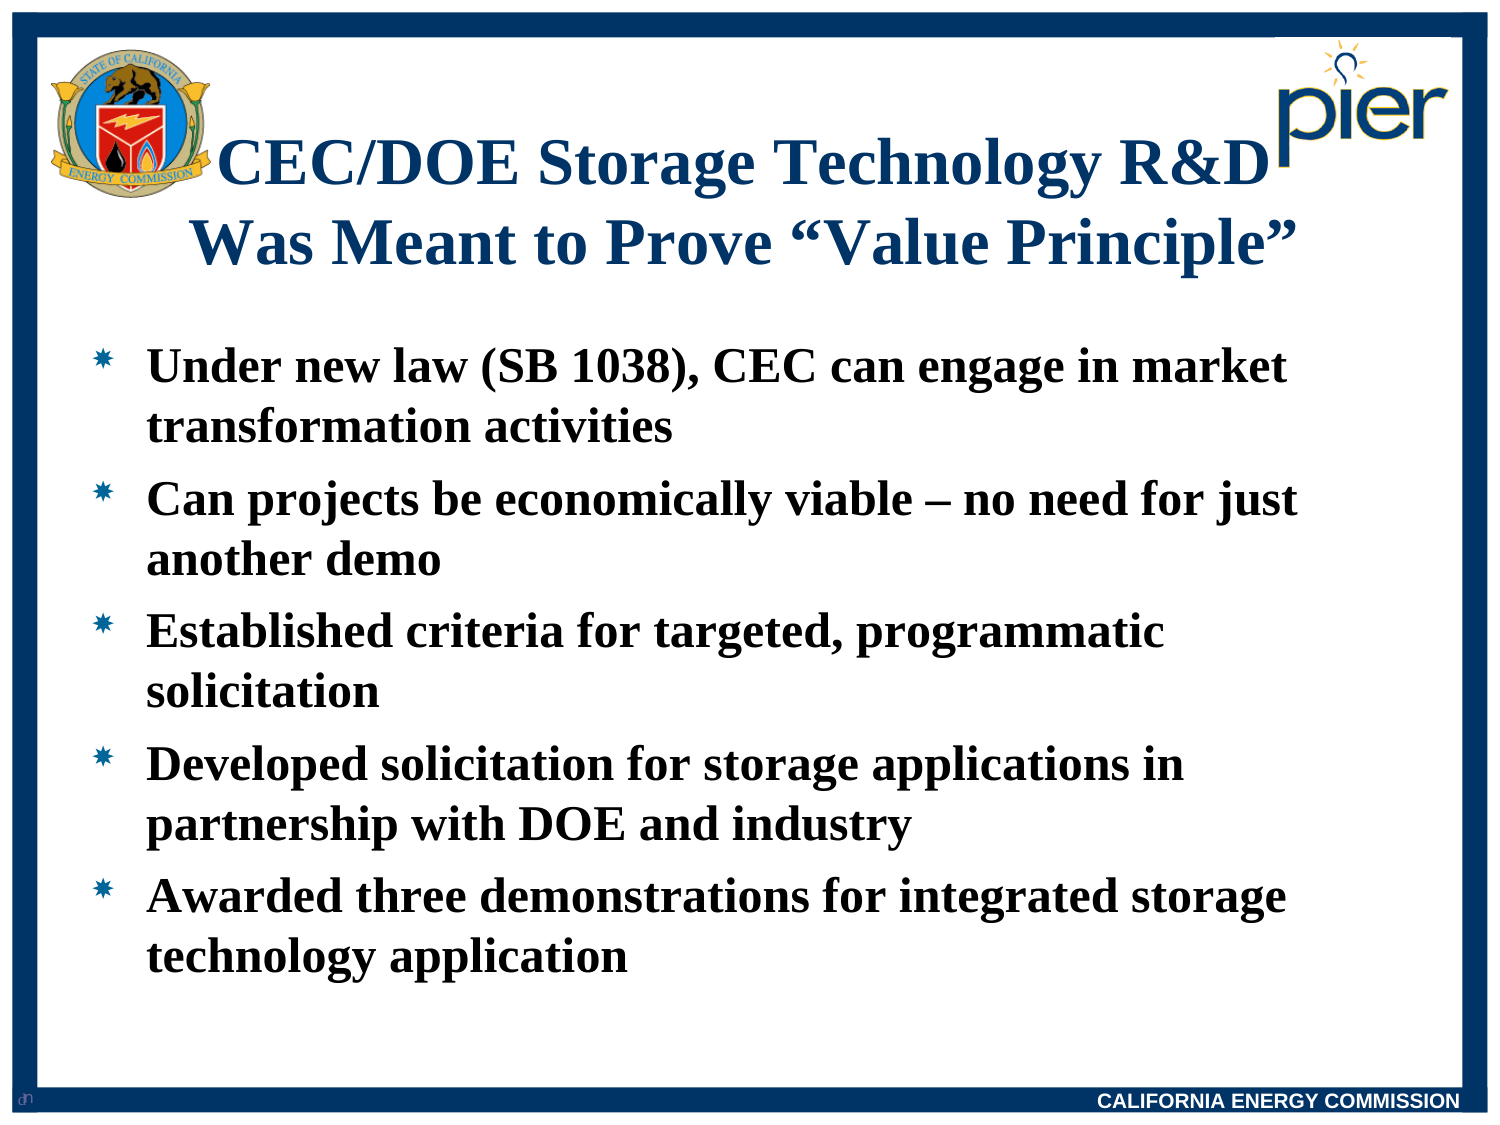

# CEC/DOE Storage Technology R&D Was Meant to Prove “Value Principle”
Under new law (SB 1038), CEC can engage in market transformation activities
Can projects be economically viable – no need for just another demo
Established criteria for targeted, programmatic solicitation
Developed solicitation for storage applications in partnership with DOE and industry
Awarded three demonstrations for integrated storage technology application